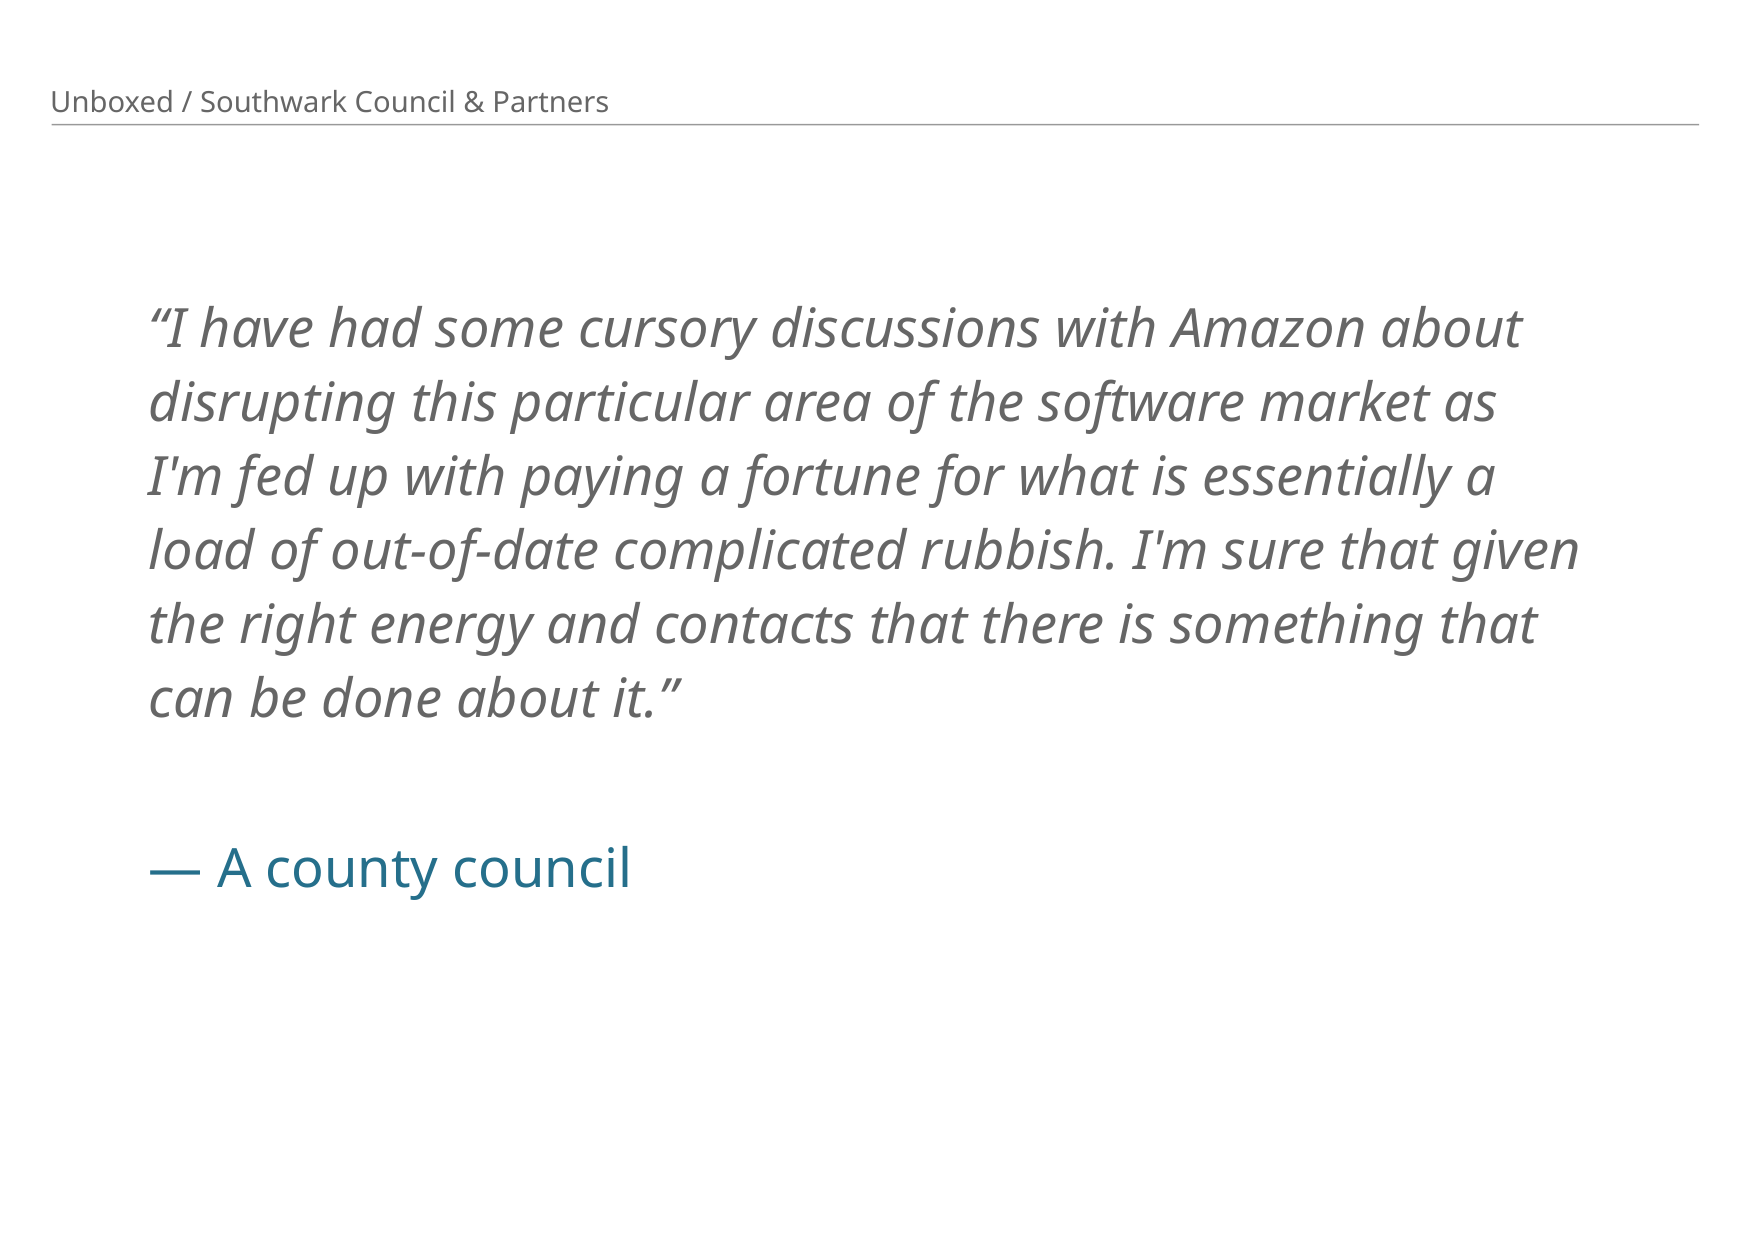

Unboxed / Southwark Council & Partners
“I have had some cursory discussions with Amazon about disrupting this particular area of the software market as I'm fed up with paying a fortune for what is essentially a load of out-of-date complicated rubbish. I'm sure that given the right energy and contacts that there is something that can be done about it.”
— A county council